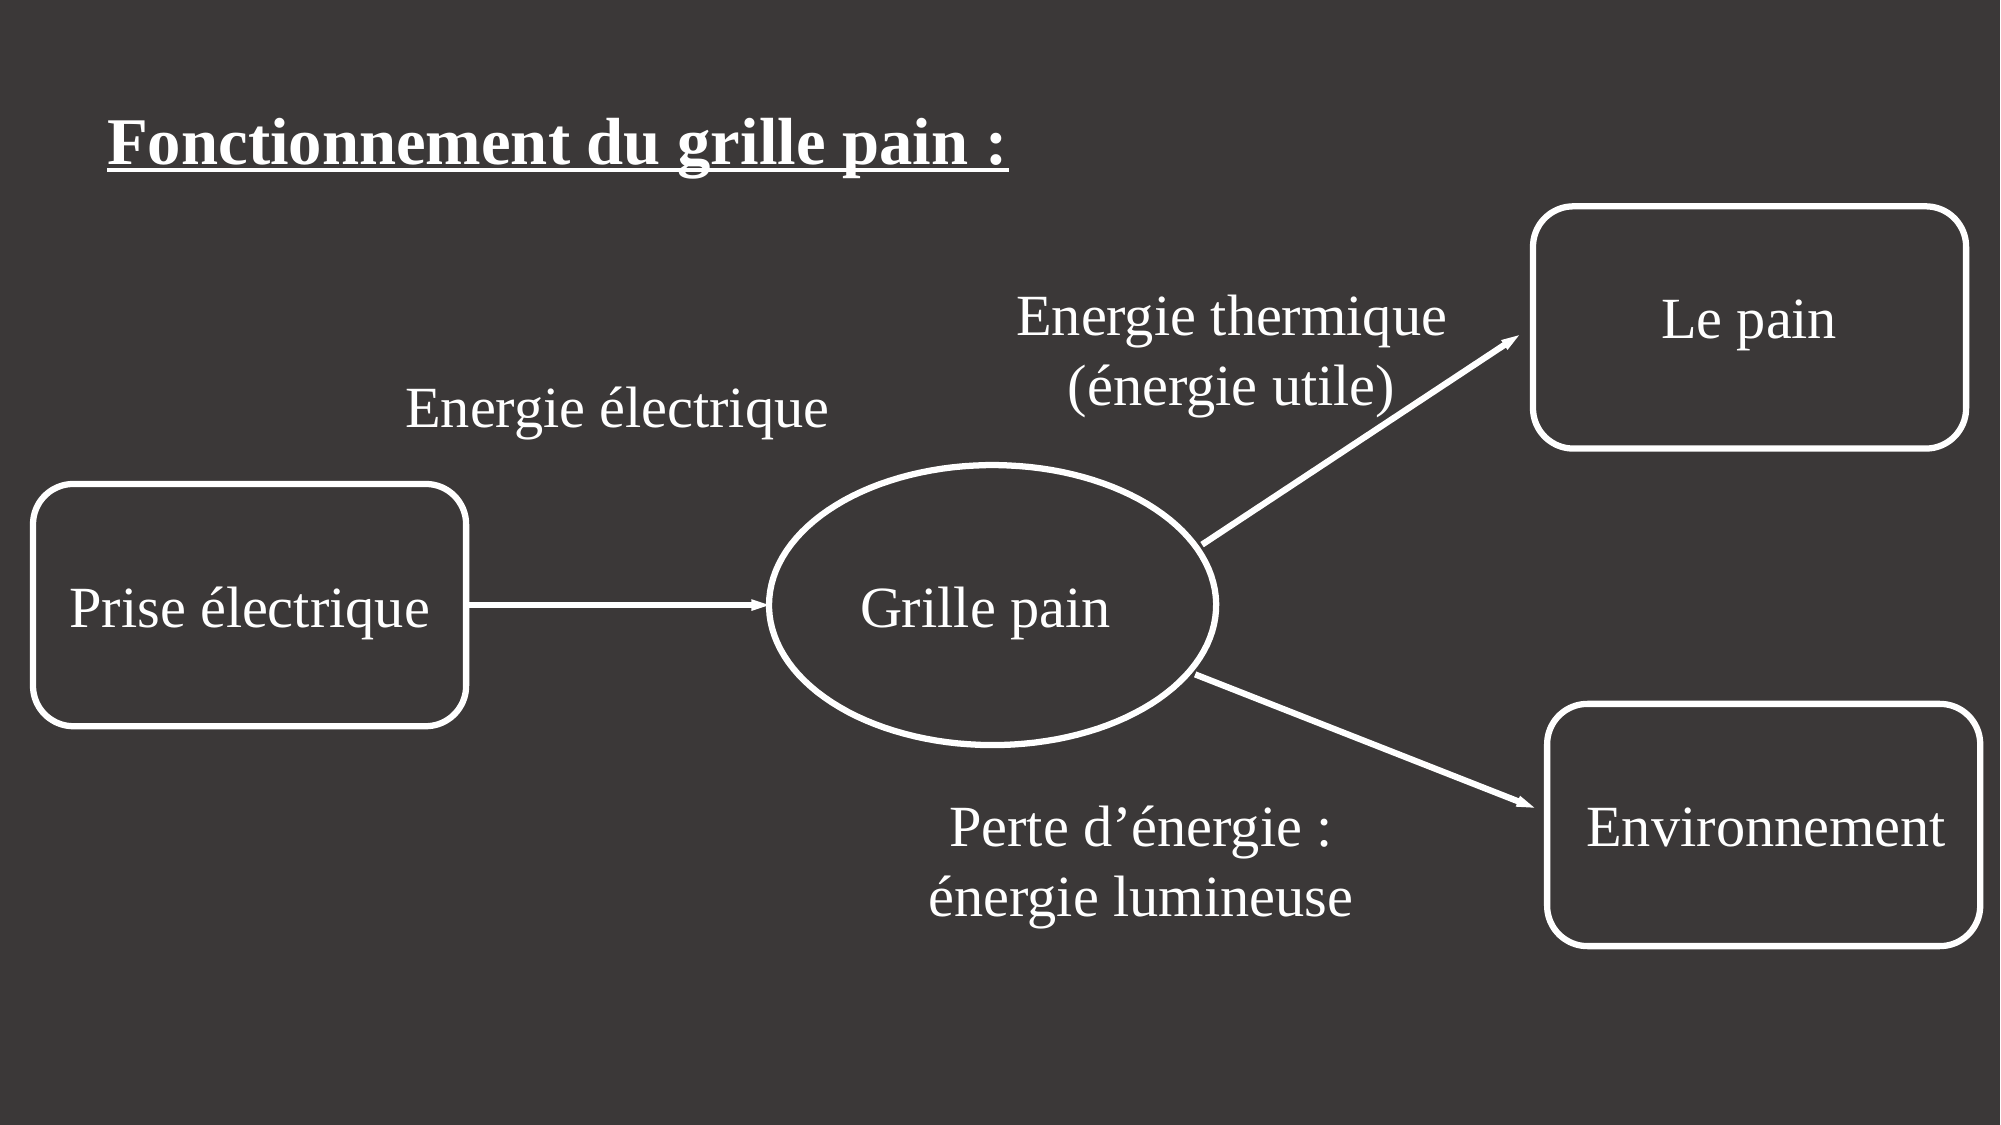

Fonctionnement du grille pain :
Energie thermique (énergie utile)
Le pain
Energie électrique
Prise électrique
Grille pain
Perte d’énergie : énergie lumineuse
Environnement